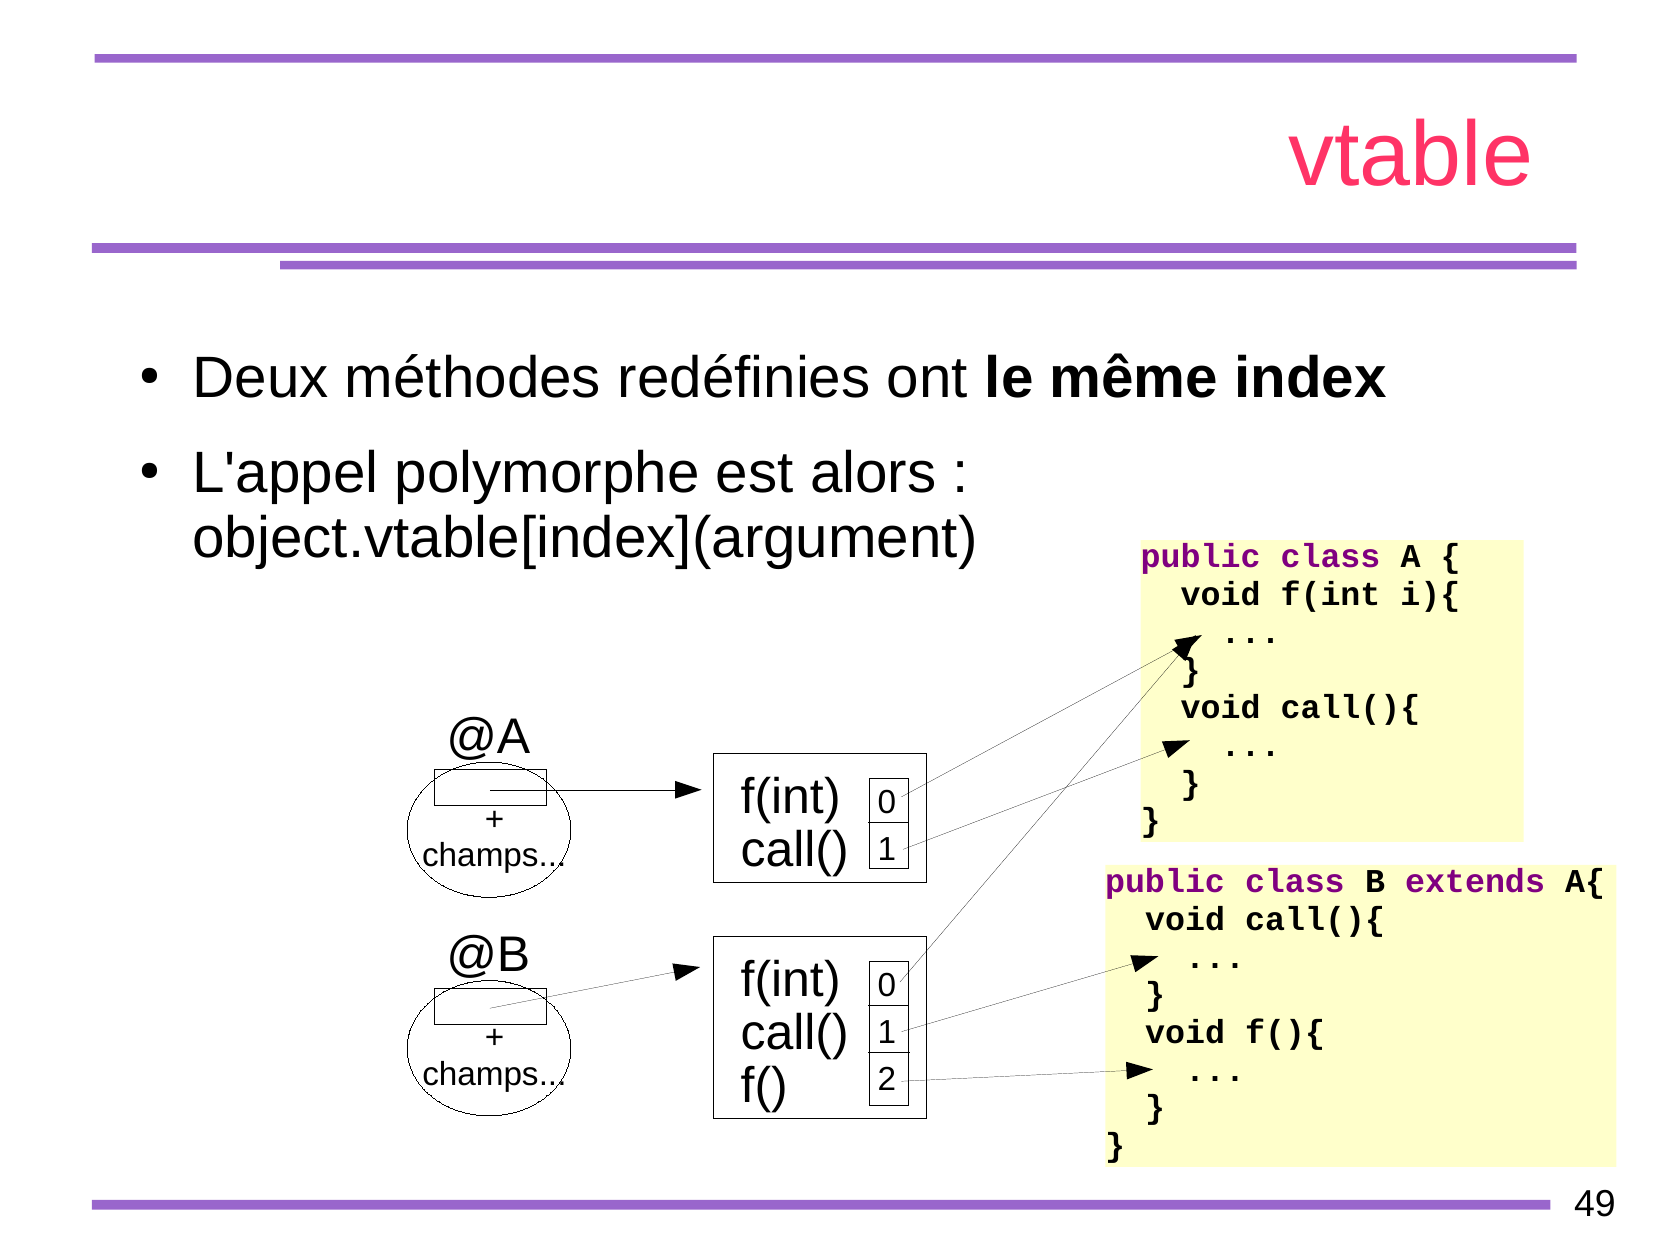

# vtable
Deux méthodes redéfinies ont le même index
L'appel polymorphe est alors :
object.vtable[index](argument)
public class A {
 void f(int i){
 ...
 }
 void call(){
 ...
 }
}
@A
f(int)
0
+
champs...
call()
1
public class B extends A{
 void call(){
 ...
 }
 void f(){
 ...
 }
}
@B
f(int)
0
call()
1
+
champs...
f()
2